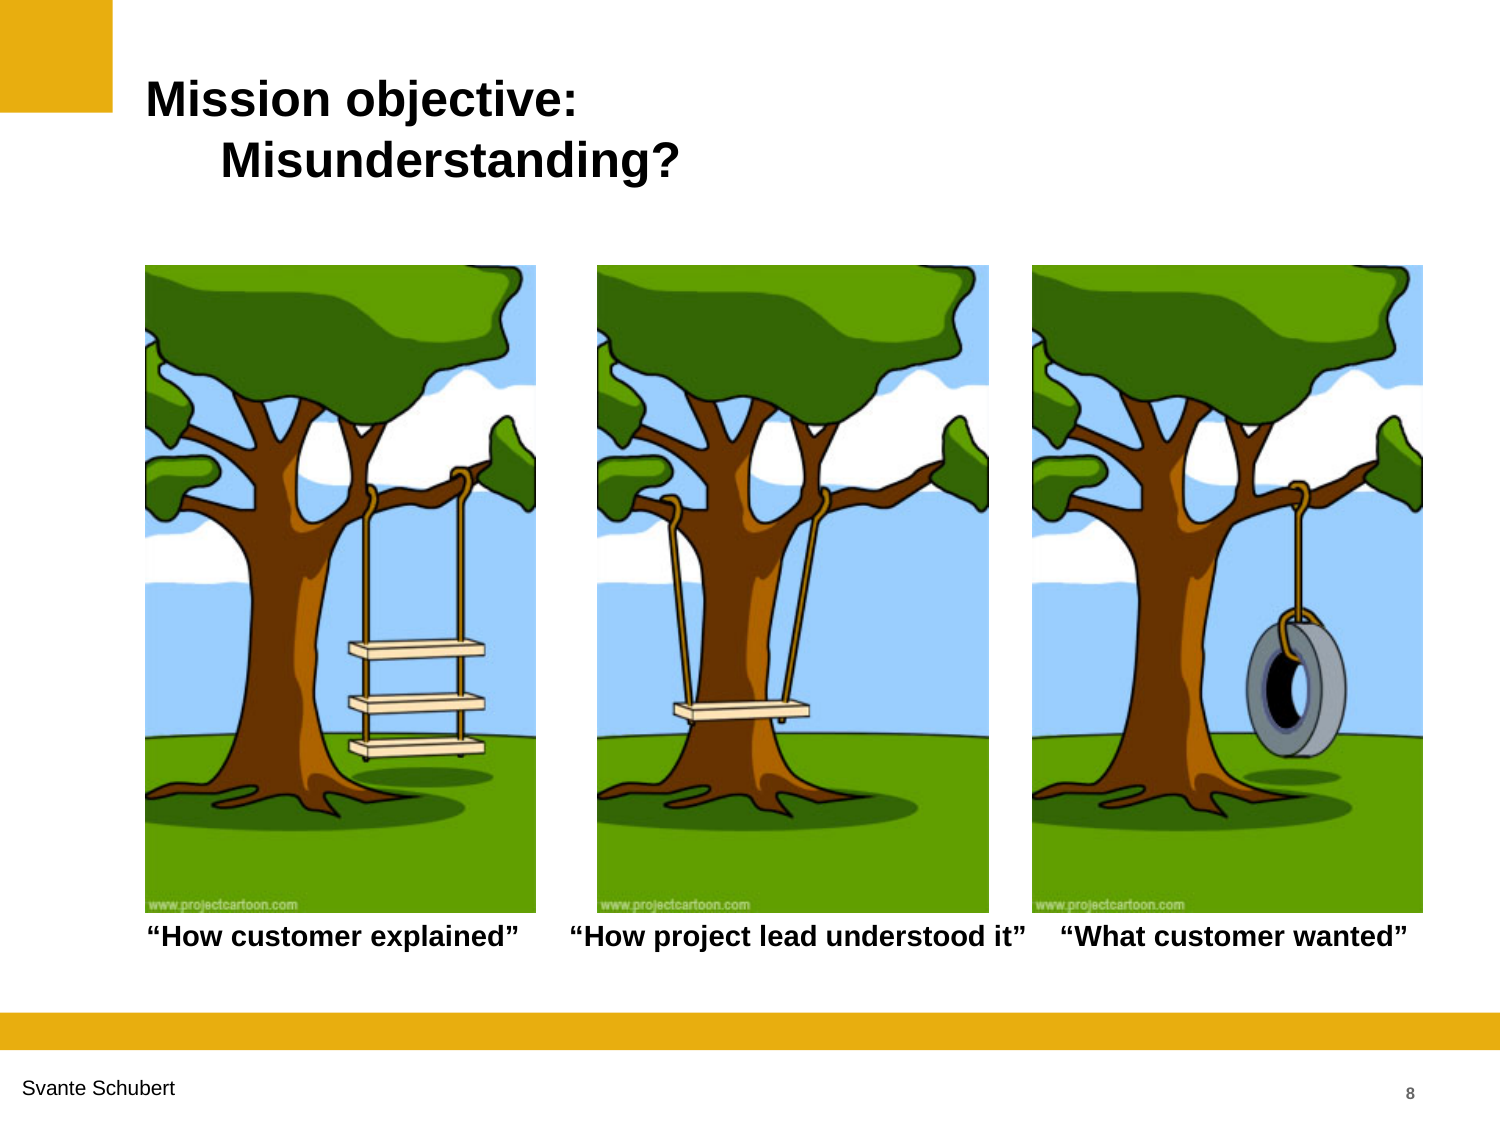

# Mission objective: Misunderstanding?
“How customer explained” “How project lead understood it” “What customer wanted”
Svante Schubert